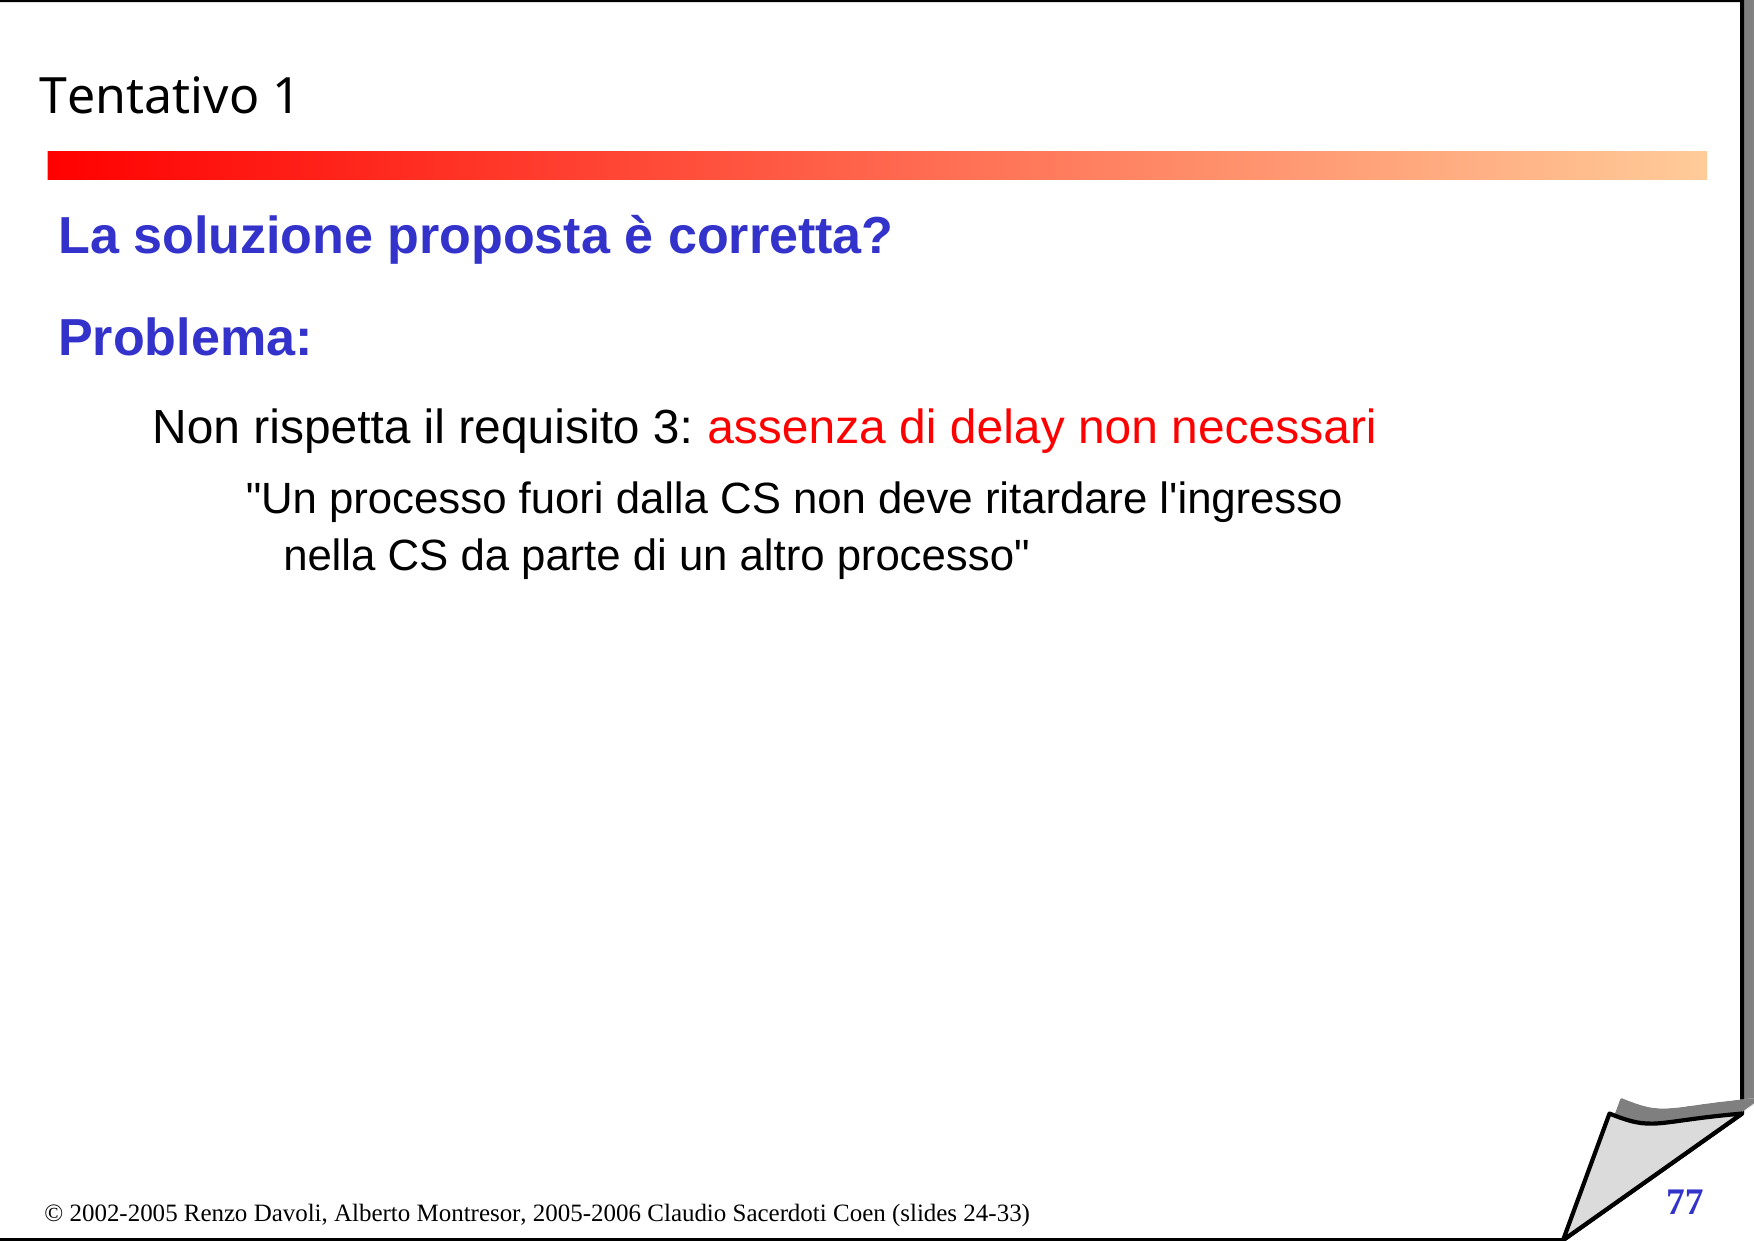

# Tentativo 1
La soluzione proposta è corretta?
Problema:
Non rispetta il requisito 3: assenza di delay non necessari
"Un processo fuori dalla CS non deve ritardare l'ingresso
nella CS da parte di un altro processo"